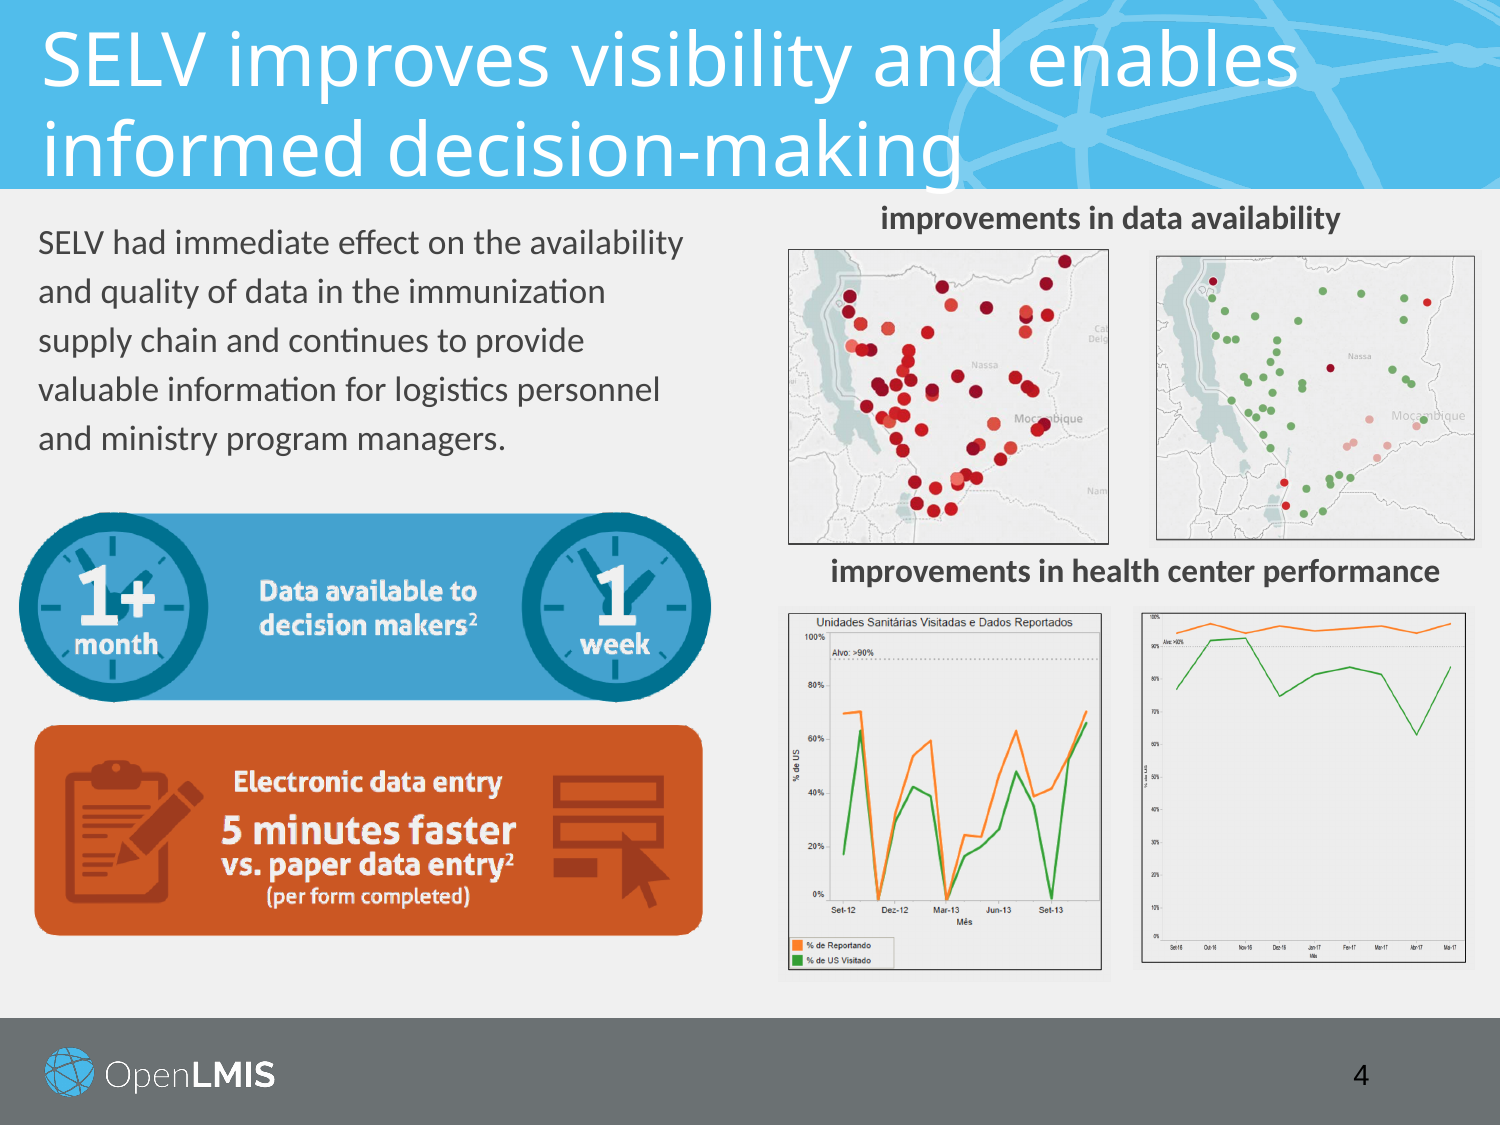

# SELV improves visibility and enables informed decision-making
improvements in data availability
SELV had immediate effect on the availability and quality of data in the immunization supply chain and continues to provide valuable information for logistics personnel and ministry program managers.
improvements in health center performance